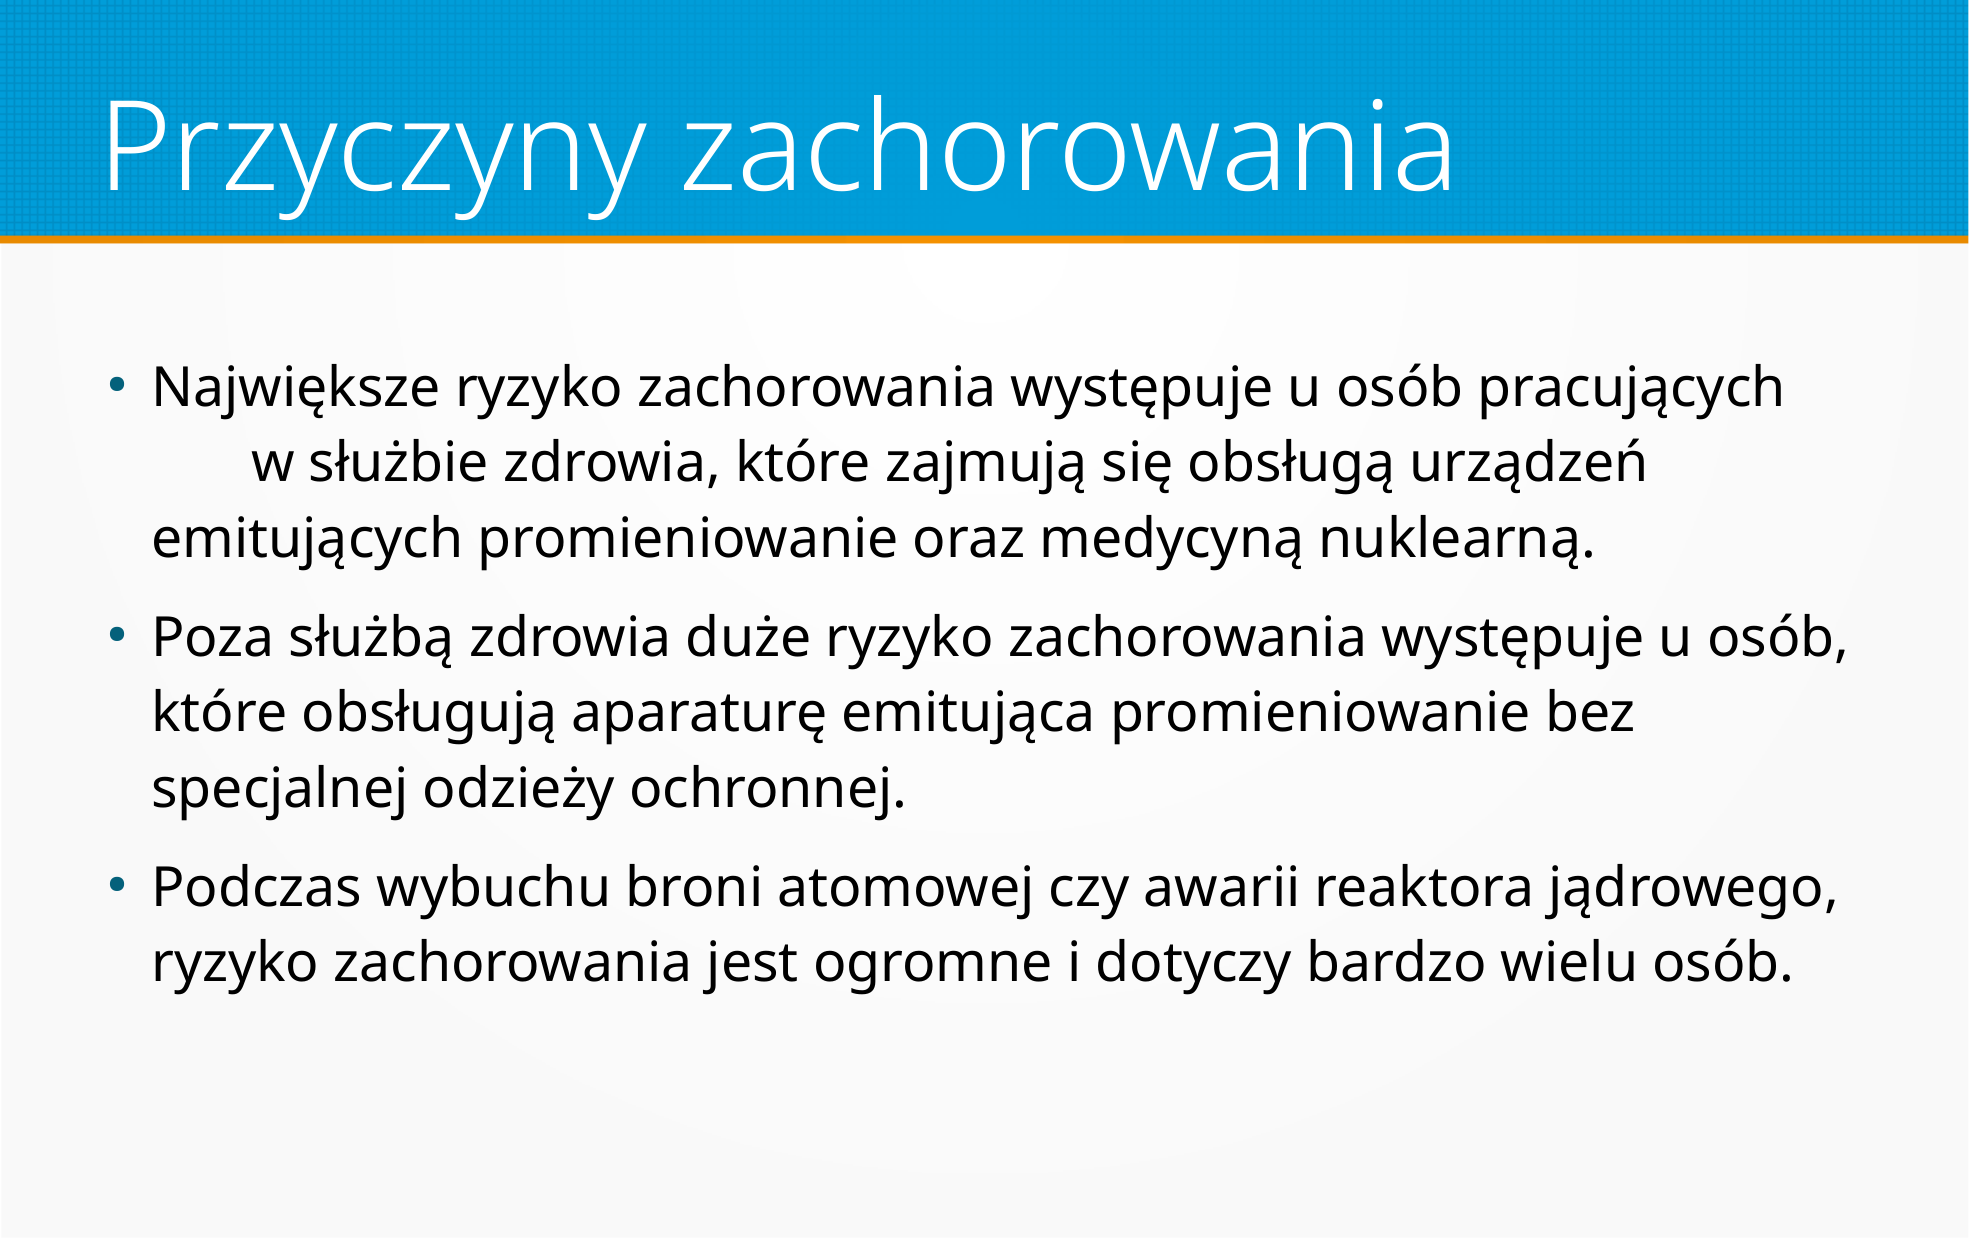

# Przyczyny zachorowania
Największe ryzyko zachorowania występuje u osób pracujących w służbie zdrowia, które zajmują się obsługą urządzeń emitujących promieniowanie oraz medycyną nuklearną.
Poza służbą zdrowia duże ryzyko zachorowania występuje u osób, które obsługują aparaturę emitująca promieniowanie bez specjalnej odzieży ochronnej.
Podczas wybuchu broni atomowej czy awarii reaktora jądrowego, ryzyko zachorowania jest ogromne i dotyczy bardzo wielu osób.